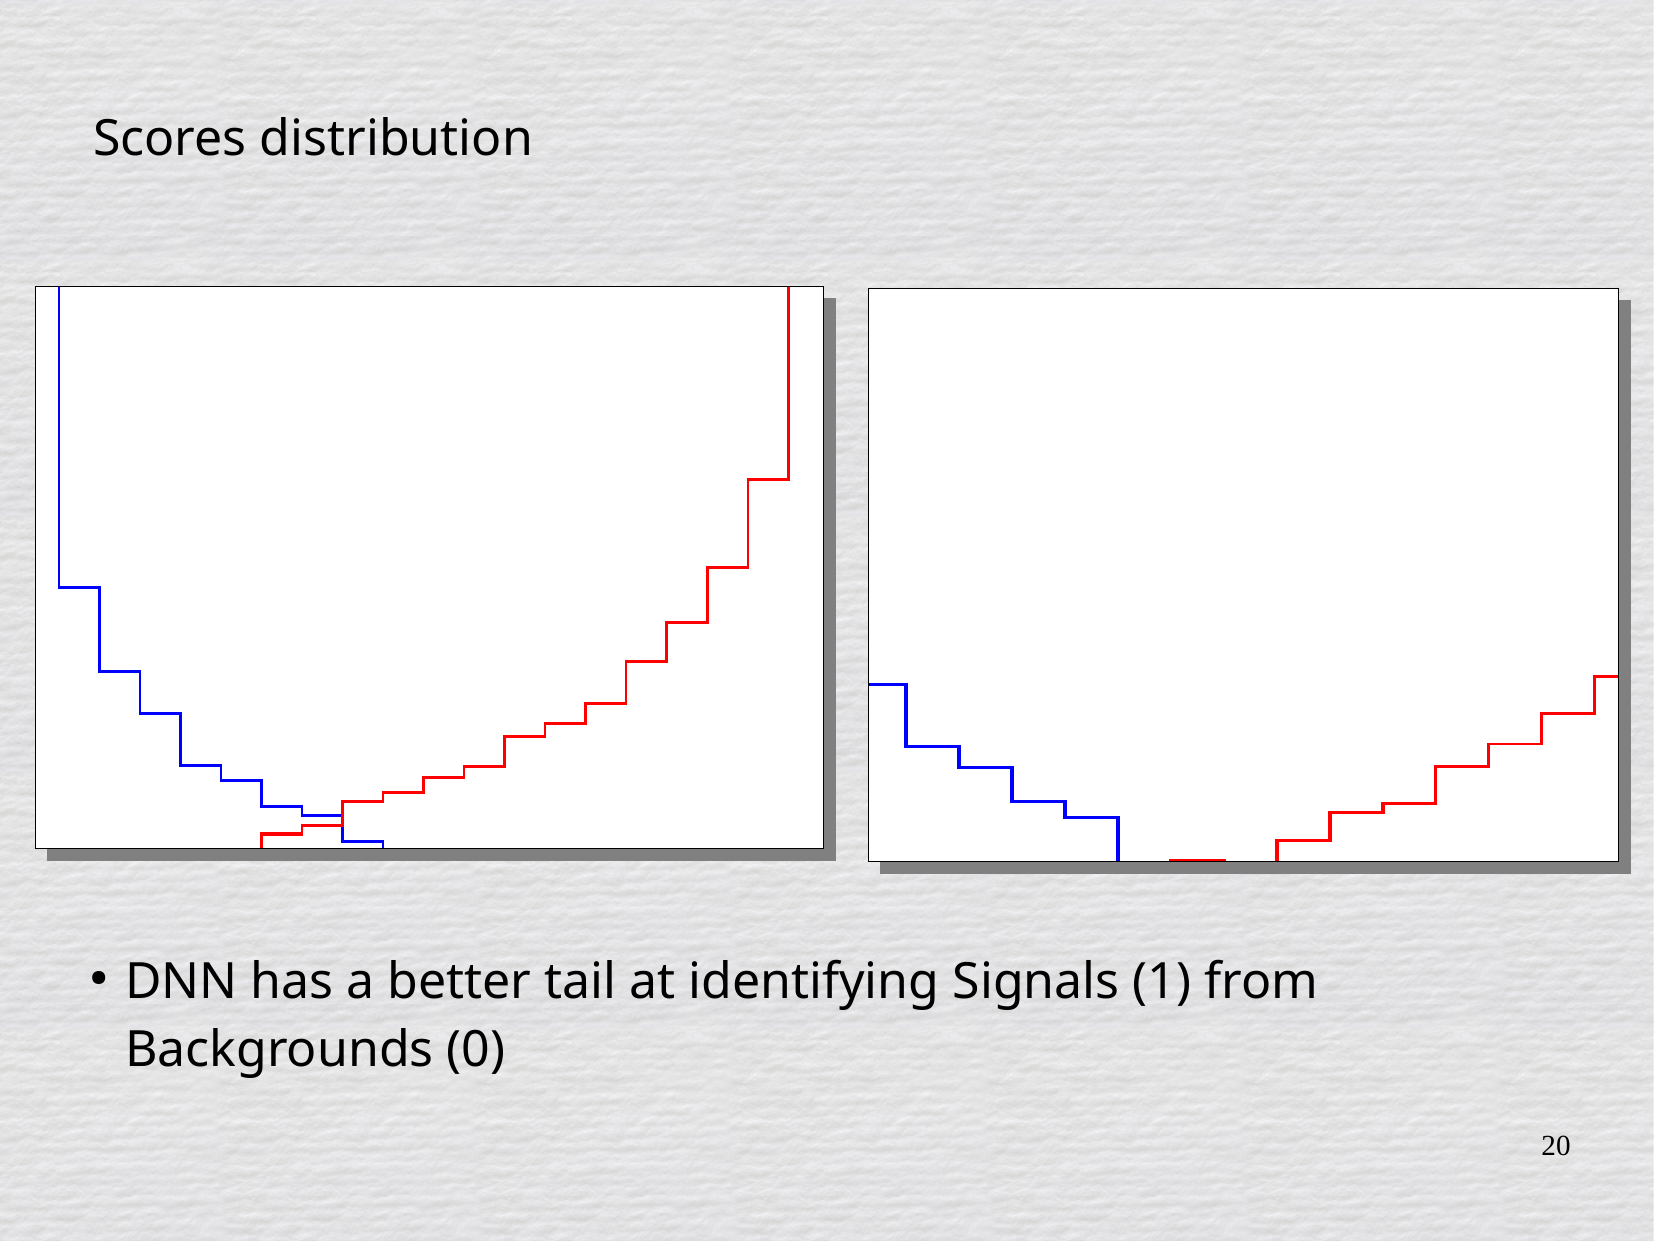

Scores distribution
DNN has a better tail at identifying Signals (1) from Backgrounds (0)
20